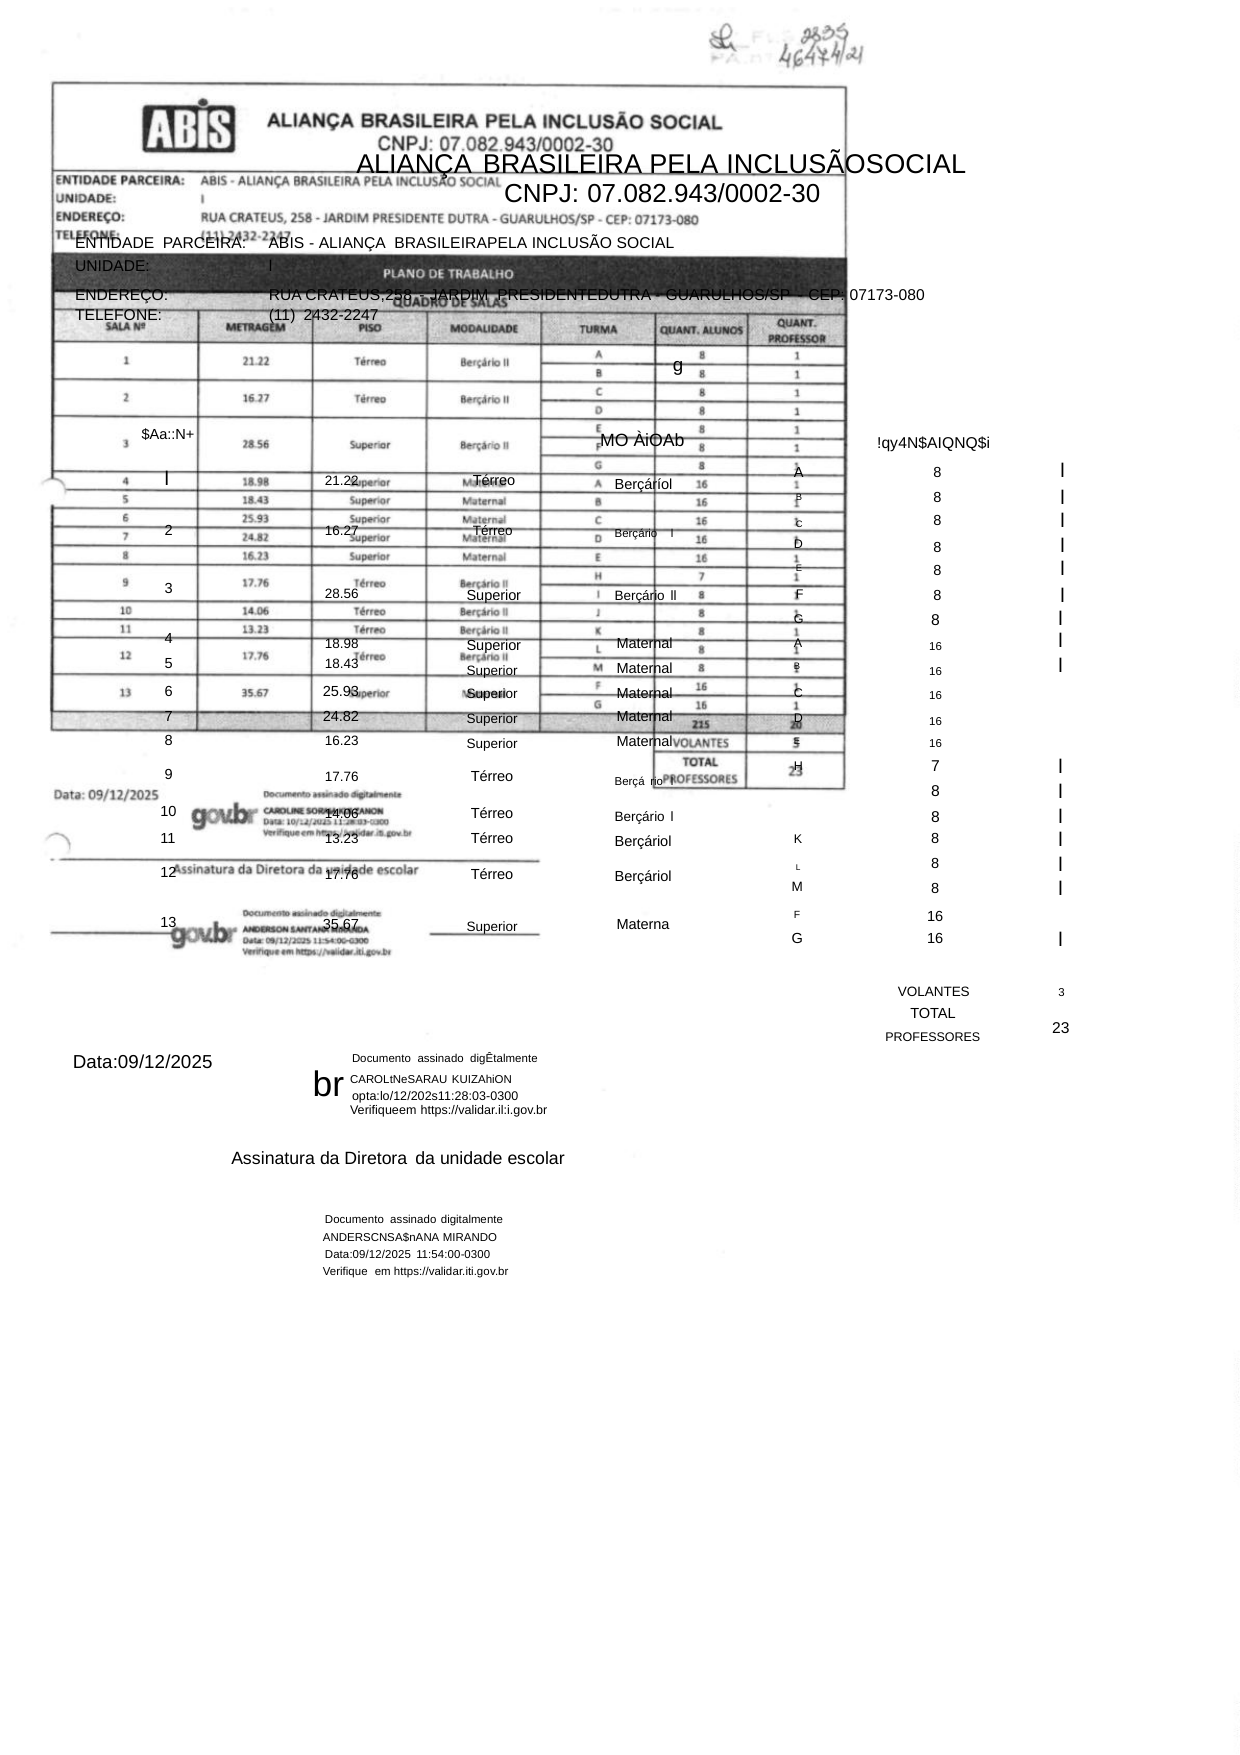

ALIANÇA BRASILEIRA PELA INCLUSÃOSOCIAL
CNPJ: 07.082.943/0002-30
ENTIDADE PARCEIRA: ABIS - ALIANÇA BRASILEIRAPELA INCLUSÃO SOCIAL
UNIDADE:
l
ENDEREÇO:
TELEFONE:
RUA CRATEUS,258 - JARDIM PRESIDENTEDUTRA - GUARULHOS/SP - CEP: 07173-080
(11) 2432-2247
g
$Aa::N+
MO ÀiOAb
Berçáríol
!qy4N$AIQNQ$i
l
A
B
8
8
8
l
Térreo
Térreo
21.22
16.27
l
l
l
l
C
D
E
2
Berçário
l
8
8
3
l
l
l
l
28.56
F
G
A
B
Superior
8
Berçário ll
8
4
5
6
7
8
Maternal
Maternal
Maternal
Maternal
Maternal
18.98
18.43
Superior
Superior
Superior
Superior
Superior
16
16
16
16
16
7
25.93
24.82
16.23
C
D
E
l
l
l
l
l
l
H
9
Térreo
17.76
Berçá rio
l
8
10
11
Térreo
Térreo
14.06
13.23
Berçário l
Berçáriol
8
8
K
8
8
L
12
13
Térreo
17.76
35.67
Berçáriol
Materna
M
16
16
F
Superior
l
G
VOLANTES
TOTAL
3
23
PROFESSORES
Data:09/12/2025
Documento assinado digÊtalmente
br
CAROLtNeSARAU KUIZAhiON
opta:lo/12/202s11:28:03-0300
Verifiqueem https://validar.il:i.gov.br
Assinatura da Diretora da unidade escolar
Documento assinado digitalmente
ANDERSCNSA$nANA MIRANDO
Data:09/12/2025 11:54:00-0300
Verifique em https://validar.iti.gov.br